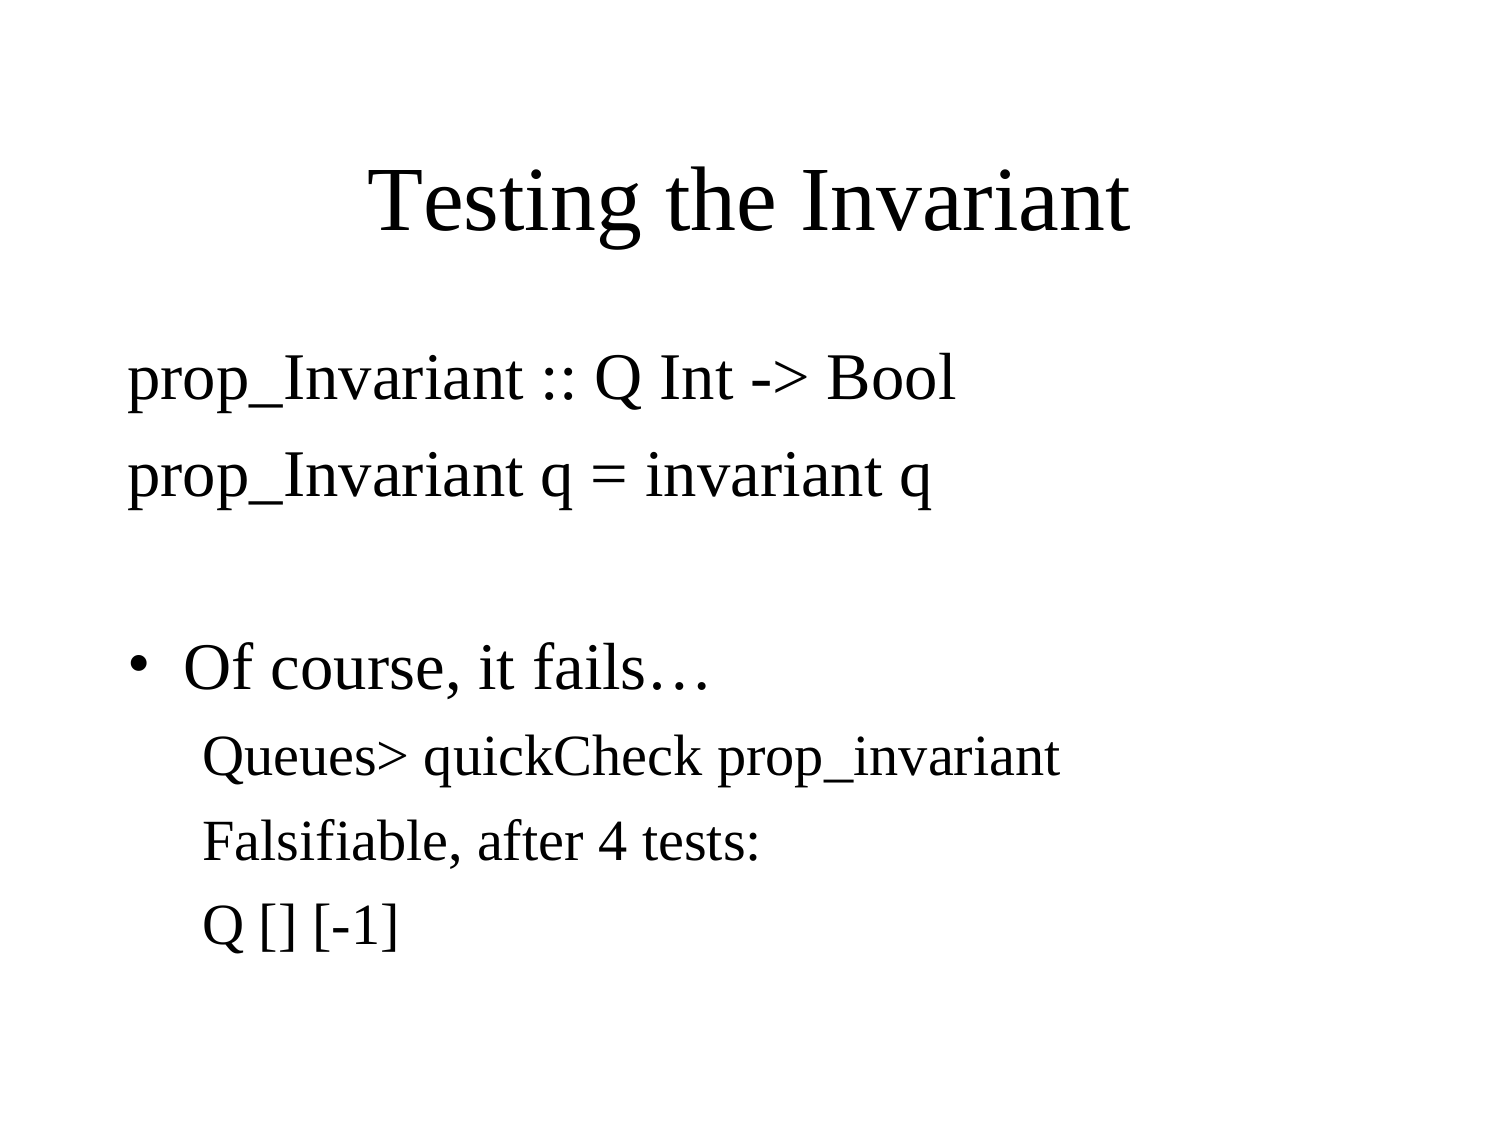

# Testing the Invariant
prop_Invariant :: Q Int -> Bool
prop_Invariant q = invariant q
Of course, it fails…
Queues> quickCheck prop_invariant
Falsifiable, after 4 tests:
Q [] [-1]